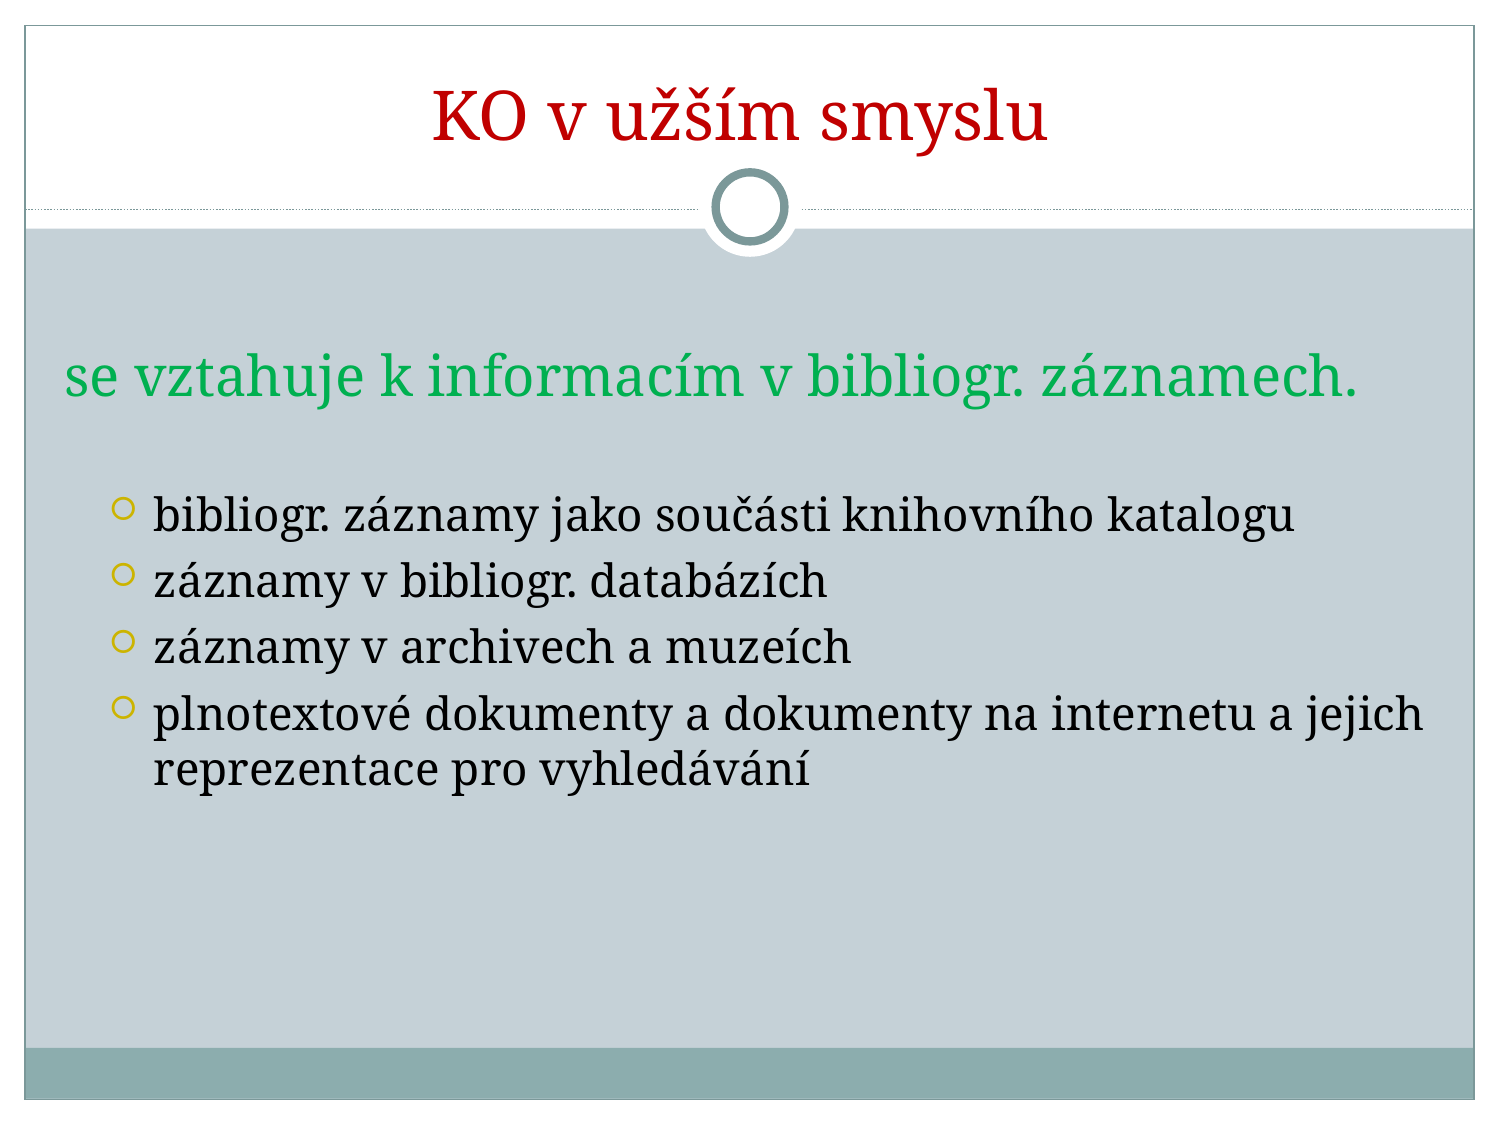

# KO v užším smyslu
se vztahuje k informacím v bibliogr. záznamech.
bibliogr. záznamy jako součásti knihovního katalogu
záznamy v bibliogr. databázích
záznamy v archivech a muzeích
plnotextové dokumenty a dokumenty na internetu a jejich reprezentace pro vyhledávání